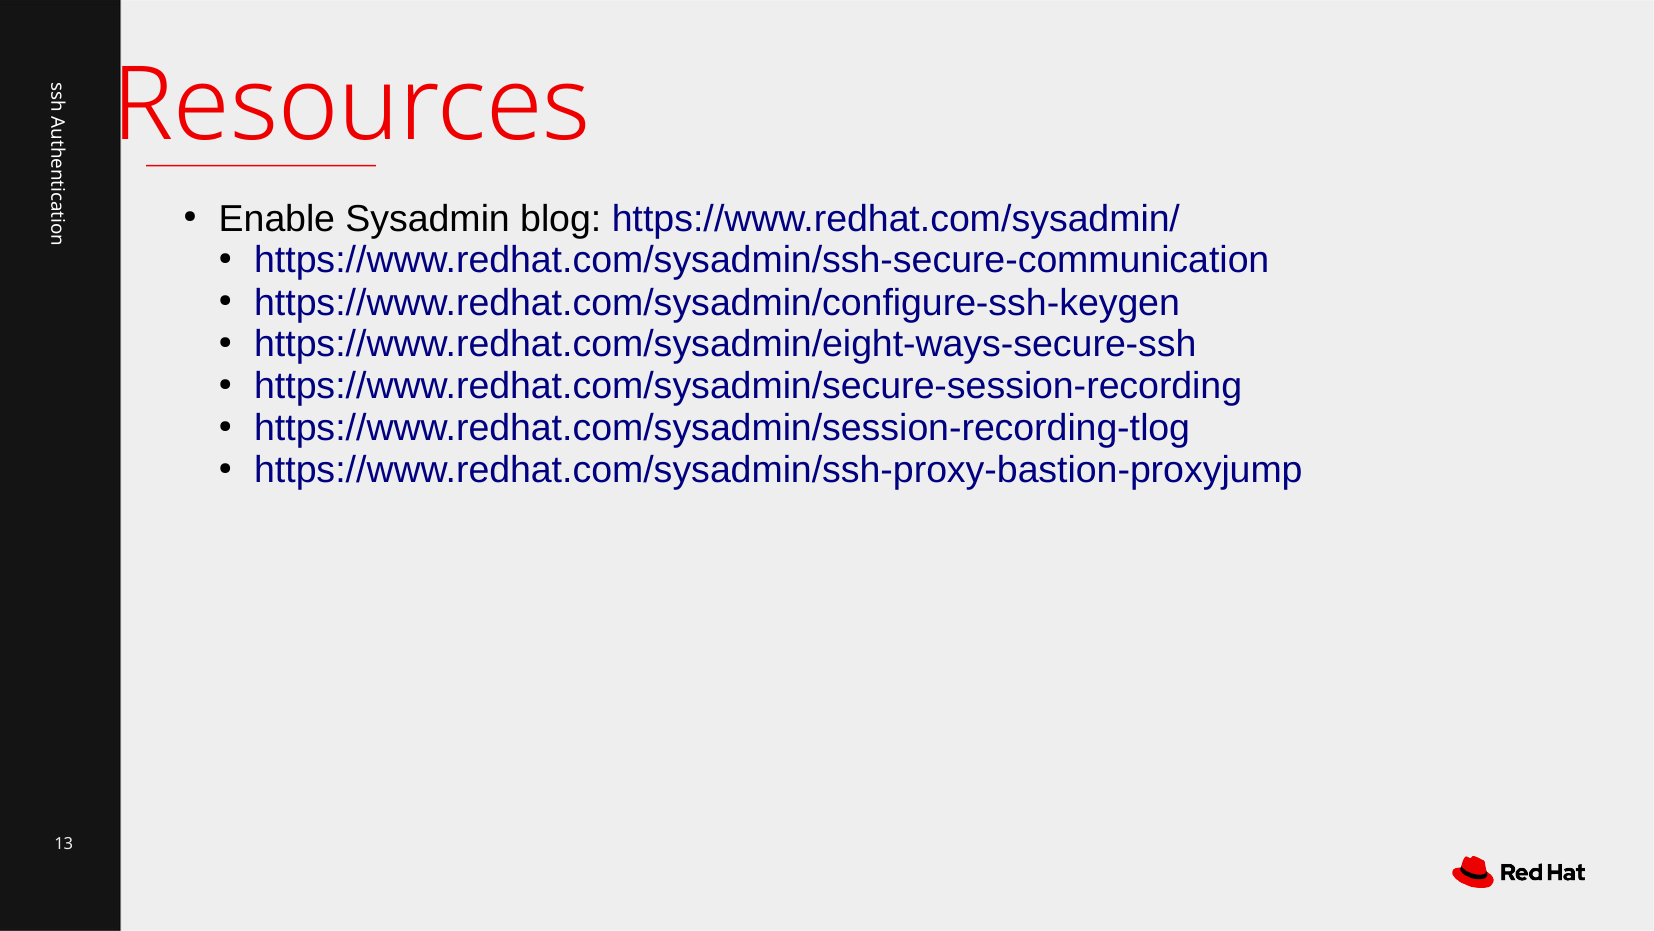

Resources
Enable Sysadmin blog: https://www.redhat.com/sysadmin/
https://www.redhat.com/sysadmin/ssh-secure-communication
https://www.redhat.com/sysadmin/configure-ssh-keygen
https://www.redhat.com/sysadmin/eight-ways-secure-ssh
https://www.redhat.com/sysadmin/secure-session-recording
https://www.redhat.com/sysadmin/session-recording-tlog
https://www.redhat.com/sysadmin/ssh-proxy-bastion-proxyjump
ssh Authentication
13
# OPTIONAL SECTION MARKER OR TITLE